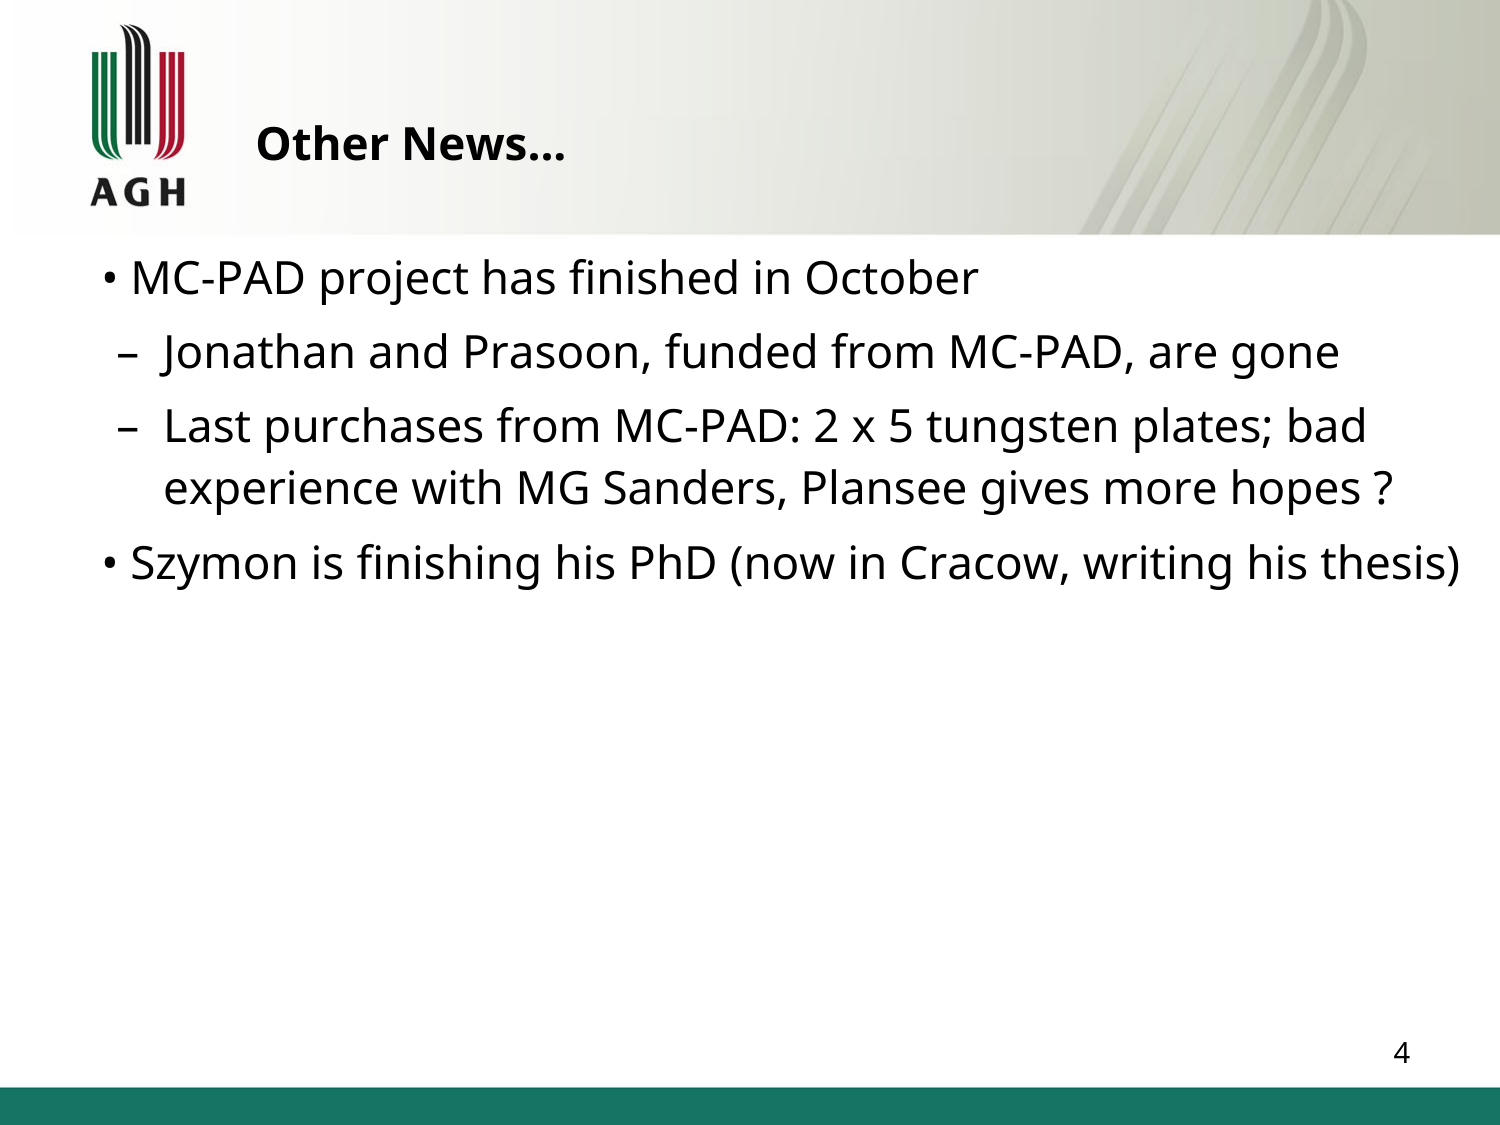

# Other News...
 MC-PAD project has finished in October
Jonathan and Prasoon, funded from MC-PAD, are gone
Last purchases from MC-PAD: 2 x 5 tungsten plates; bad experience with MG Sanders, Plansee gives more hopes ?
 Szymon is finishing his PhD (now in Cracow, writing his thesis)
4